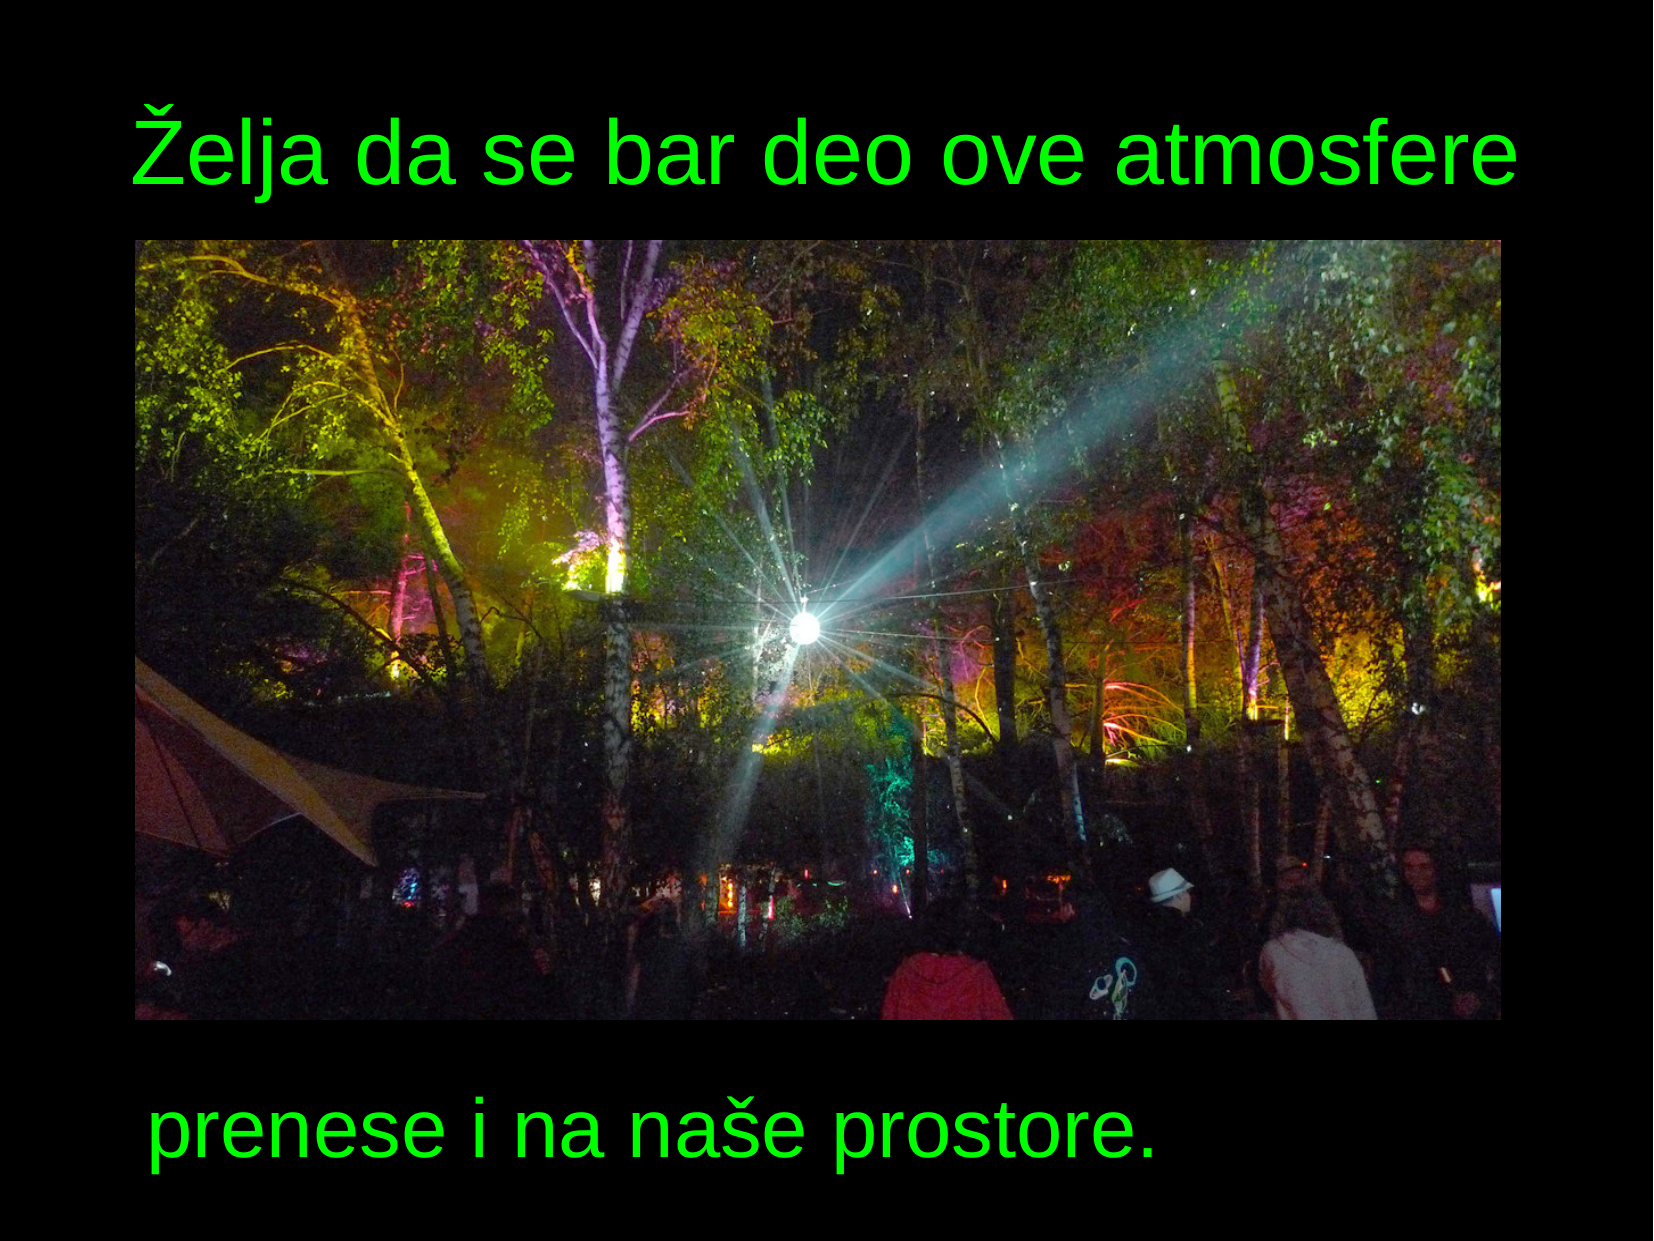

# Želja da se bar deo ove atmosfere
| prenese i na naše prostore. |
| --- |